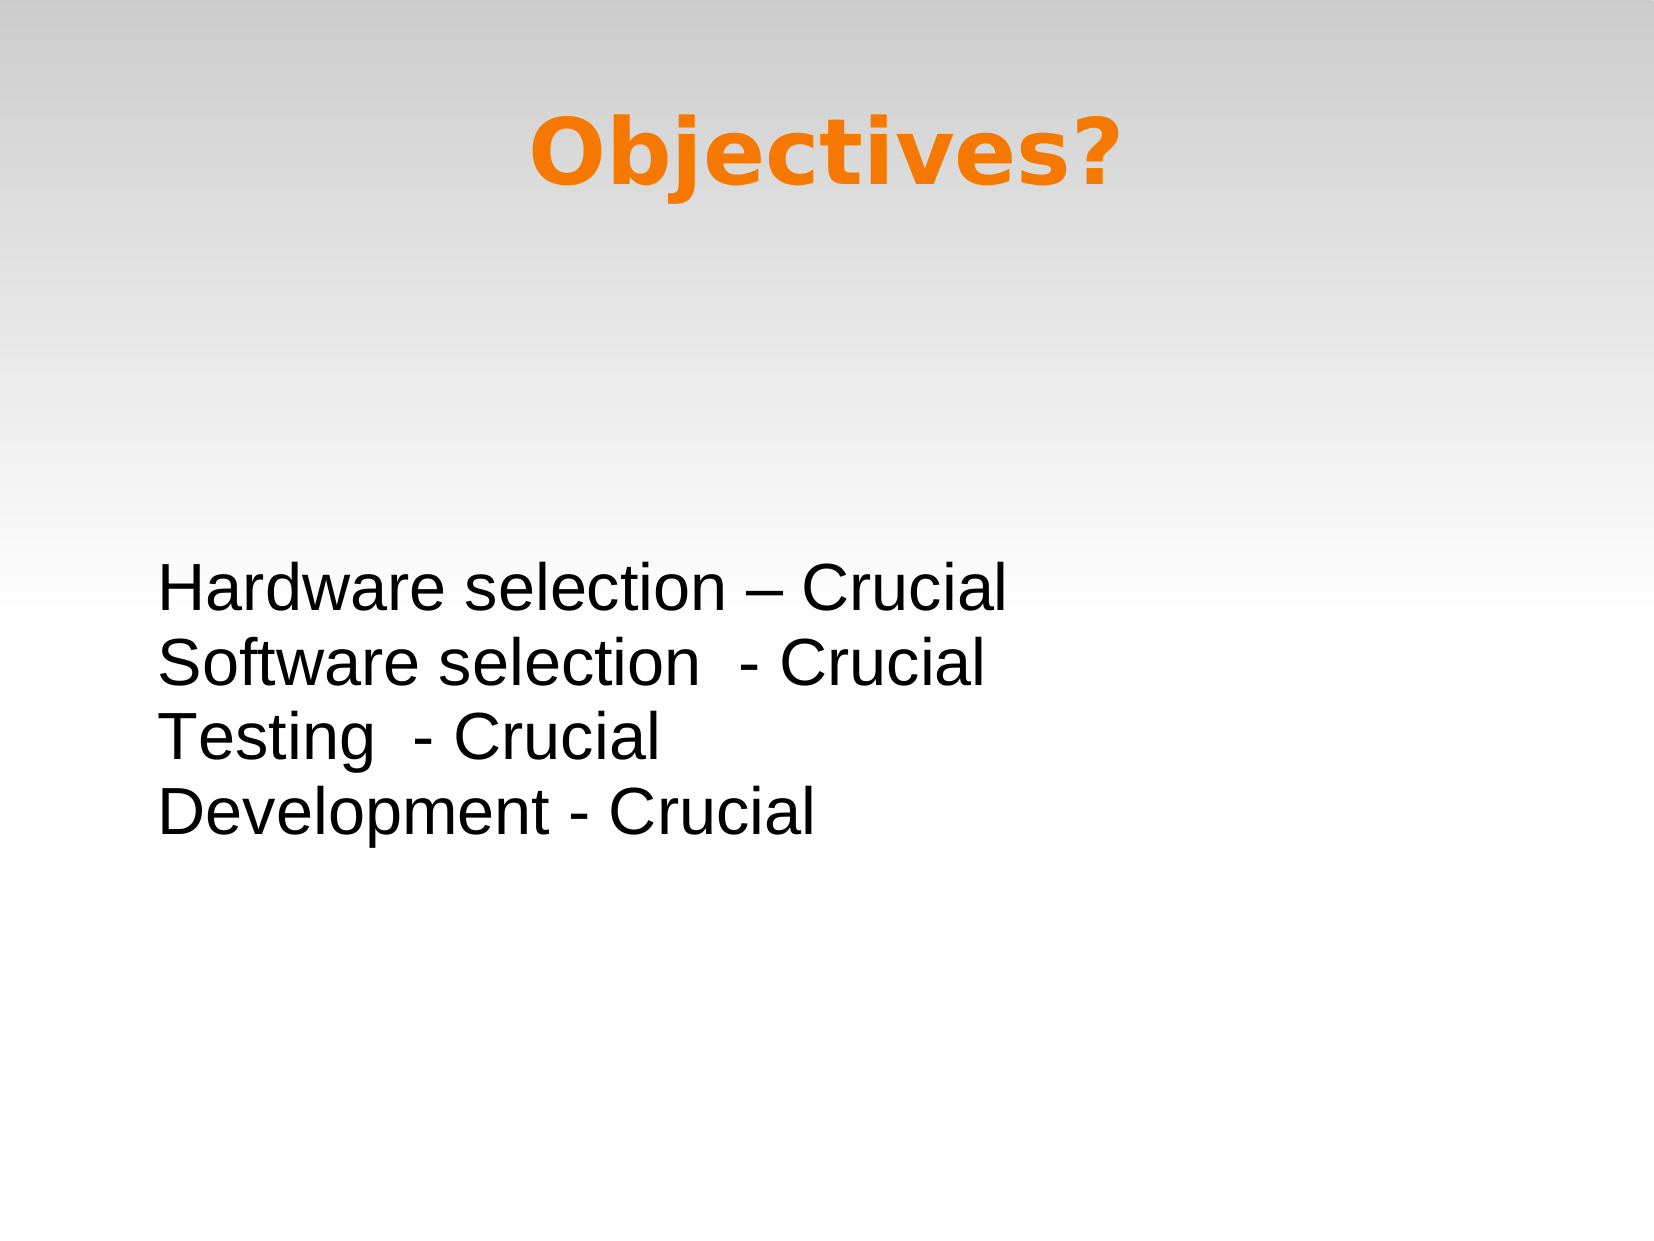

# Objectives?
	Hardware selection – Crucial
	Software selection - Crucial
	Testing - Crucial
	Development - Crucial